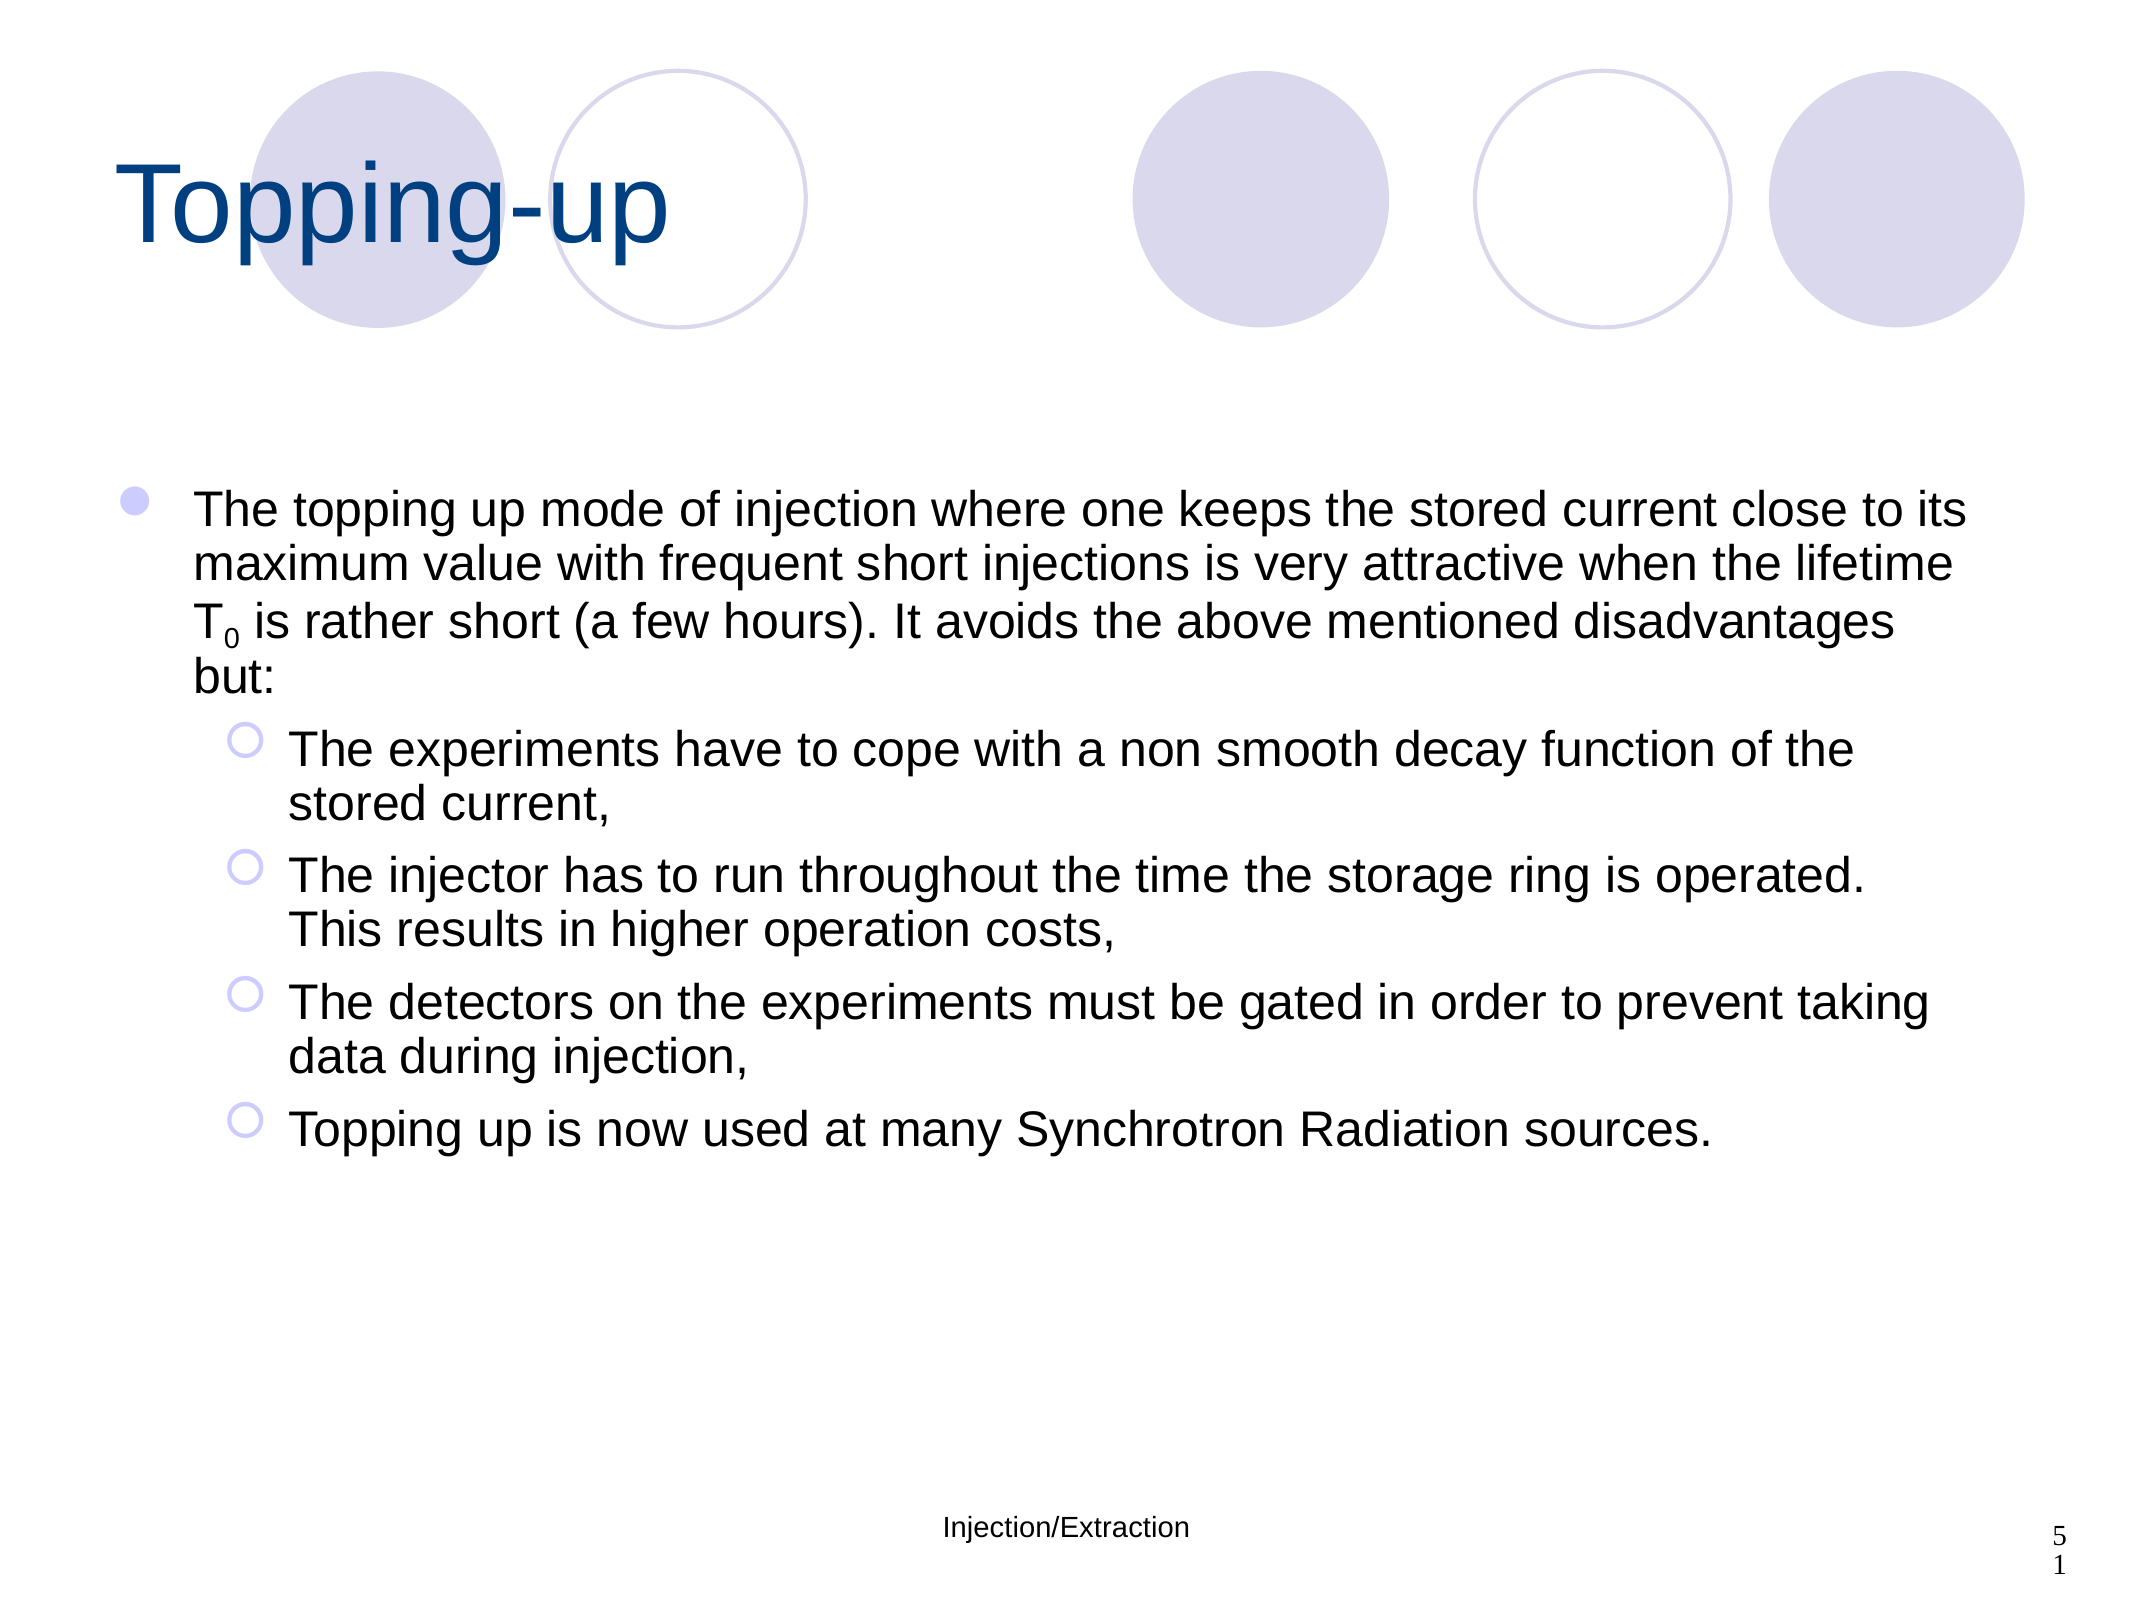

# Topping-up
The topping up mode of injection where one keeps the stored current close to its maximum value with frequent short injections is very attractive when the lifetime T0 is rather short (a few hours). It avoids the above mentioned disadvantages but:
The experiments have to cope with a non smooth decay function of the stored current,
The injector has to run throughout the time the storage ring is operated. This results in higher operation costs,
The detectors on the experiments must be gated in order to prevent taking data during injection,
Topping up is now used at many Synchrotron Radiation sources.
51